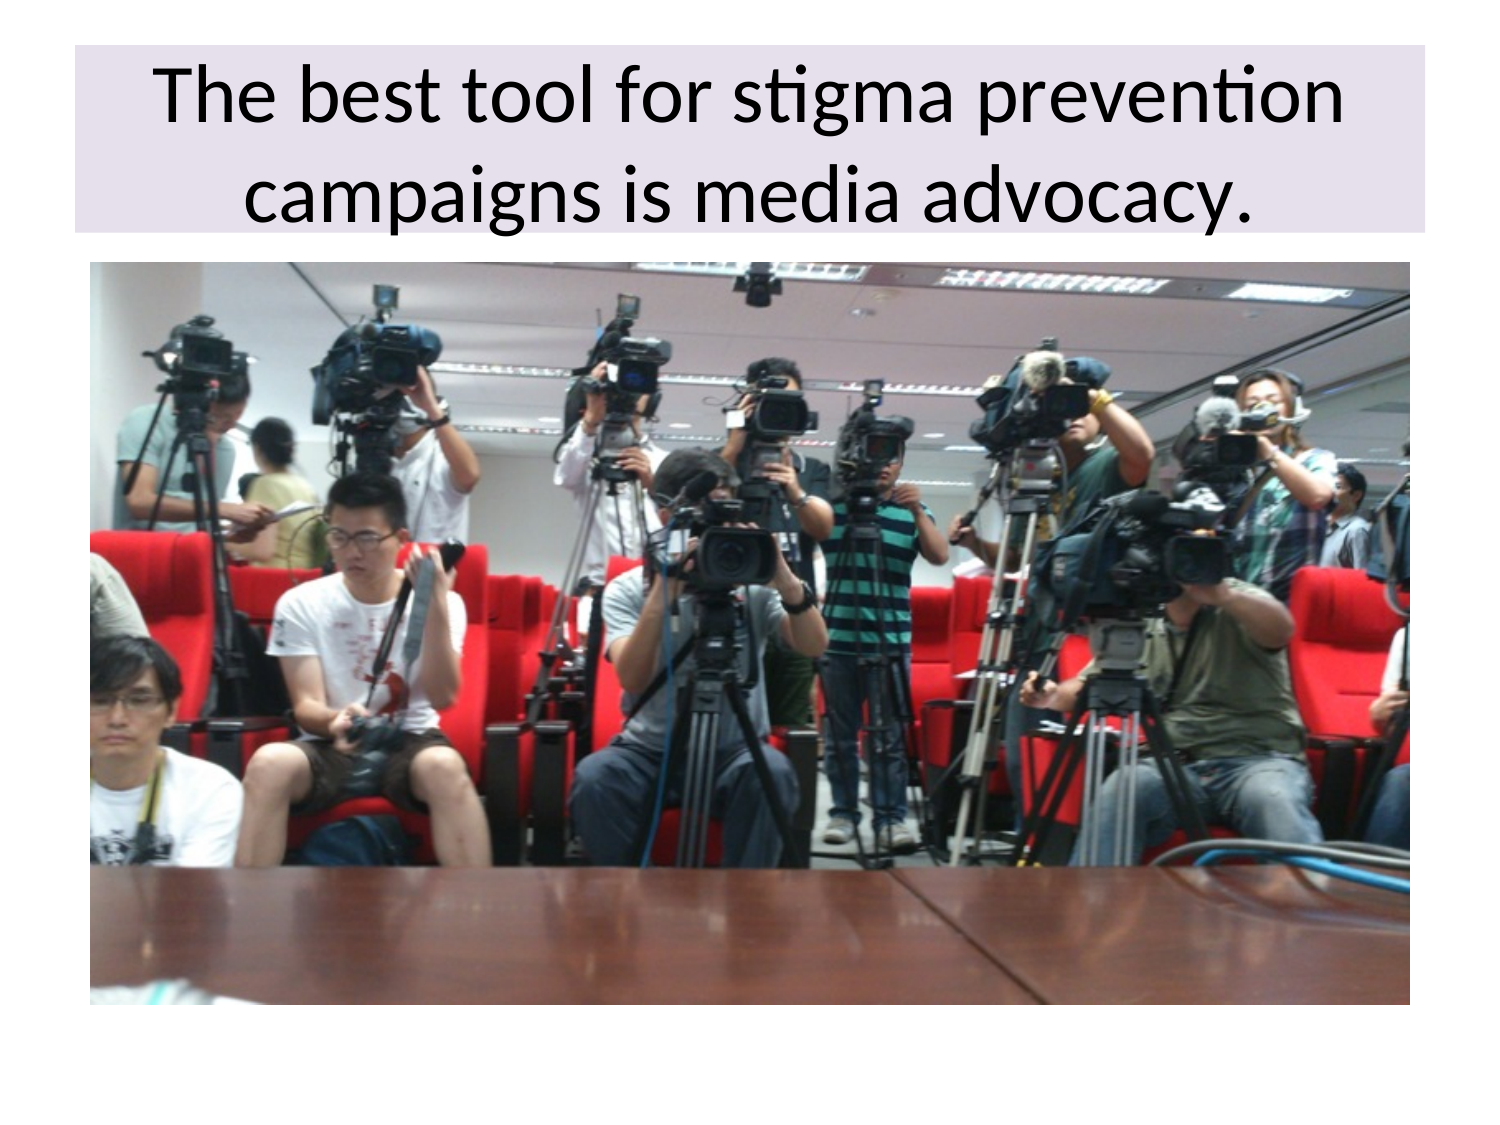

# The best tool for stigma prevention campaigns is media advocacy.